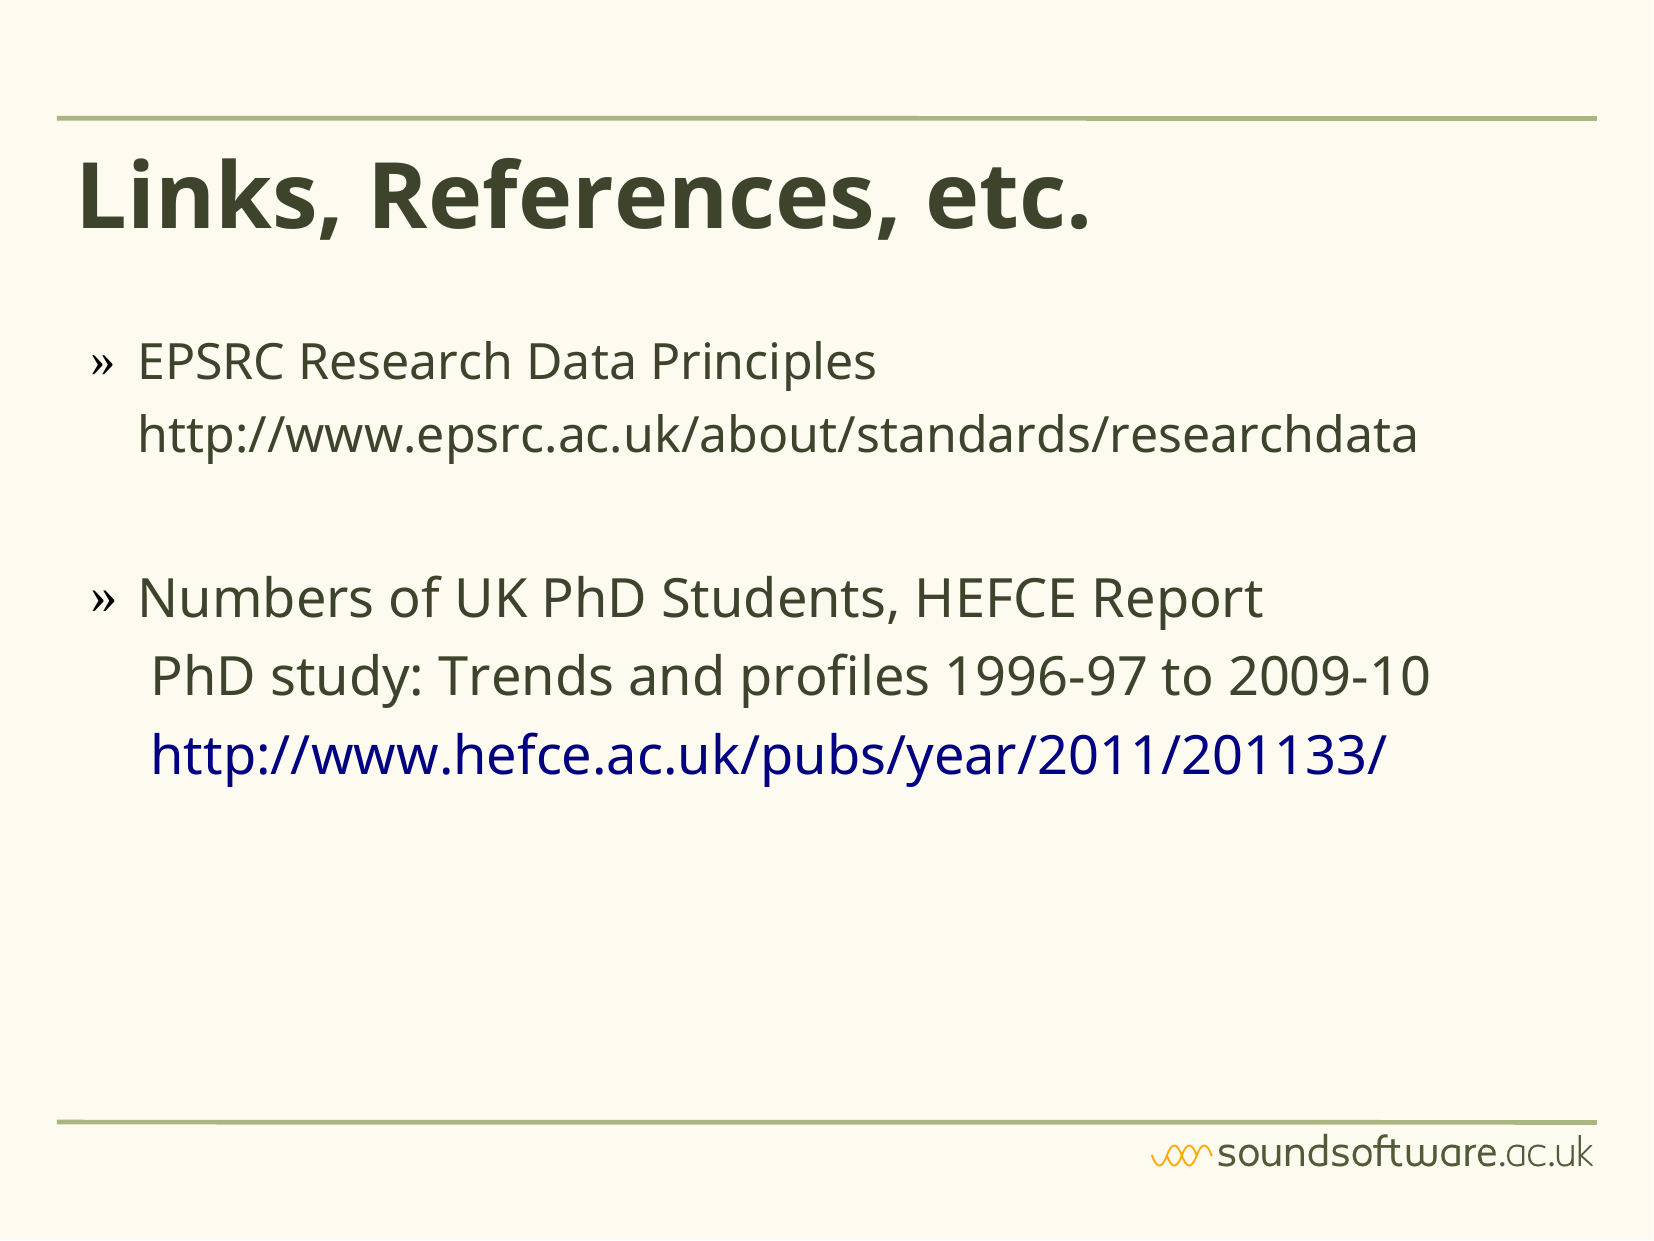

# Links, References, etc.
EPSRC Research Data Principles
http://www.epsrc.ac.uk/about/standards/researchdata
Numbers of UK PhD Students, HEFCE Report
PhD study: Trends and profiles 1996-97 to 2009-10
http://www.hefce.ac.uk/pubs/year/2011/201133/